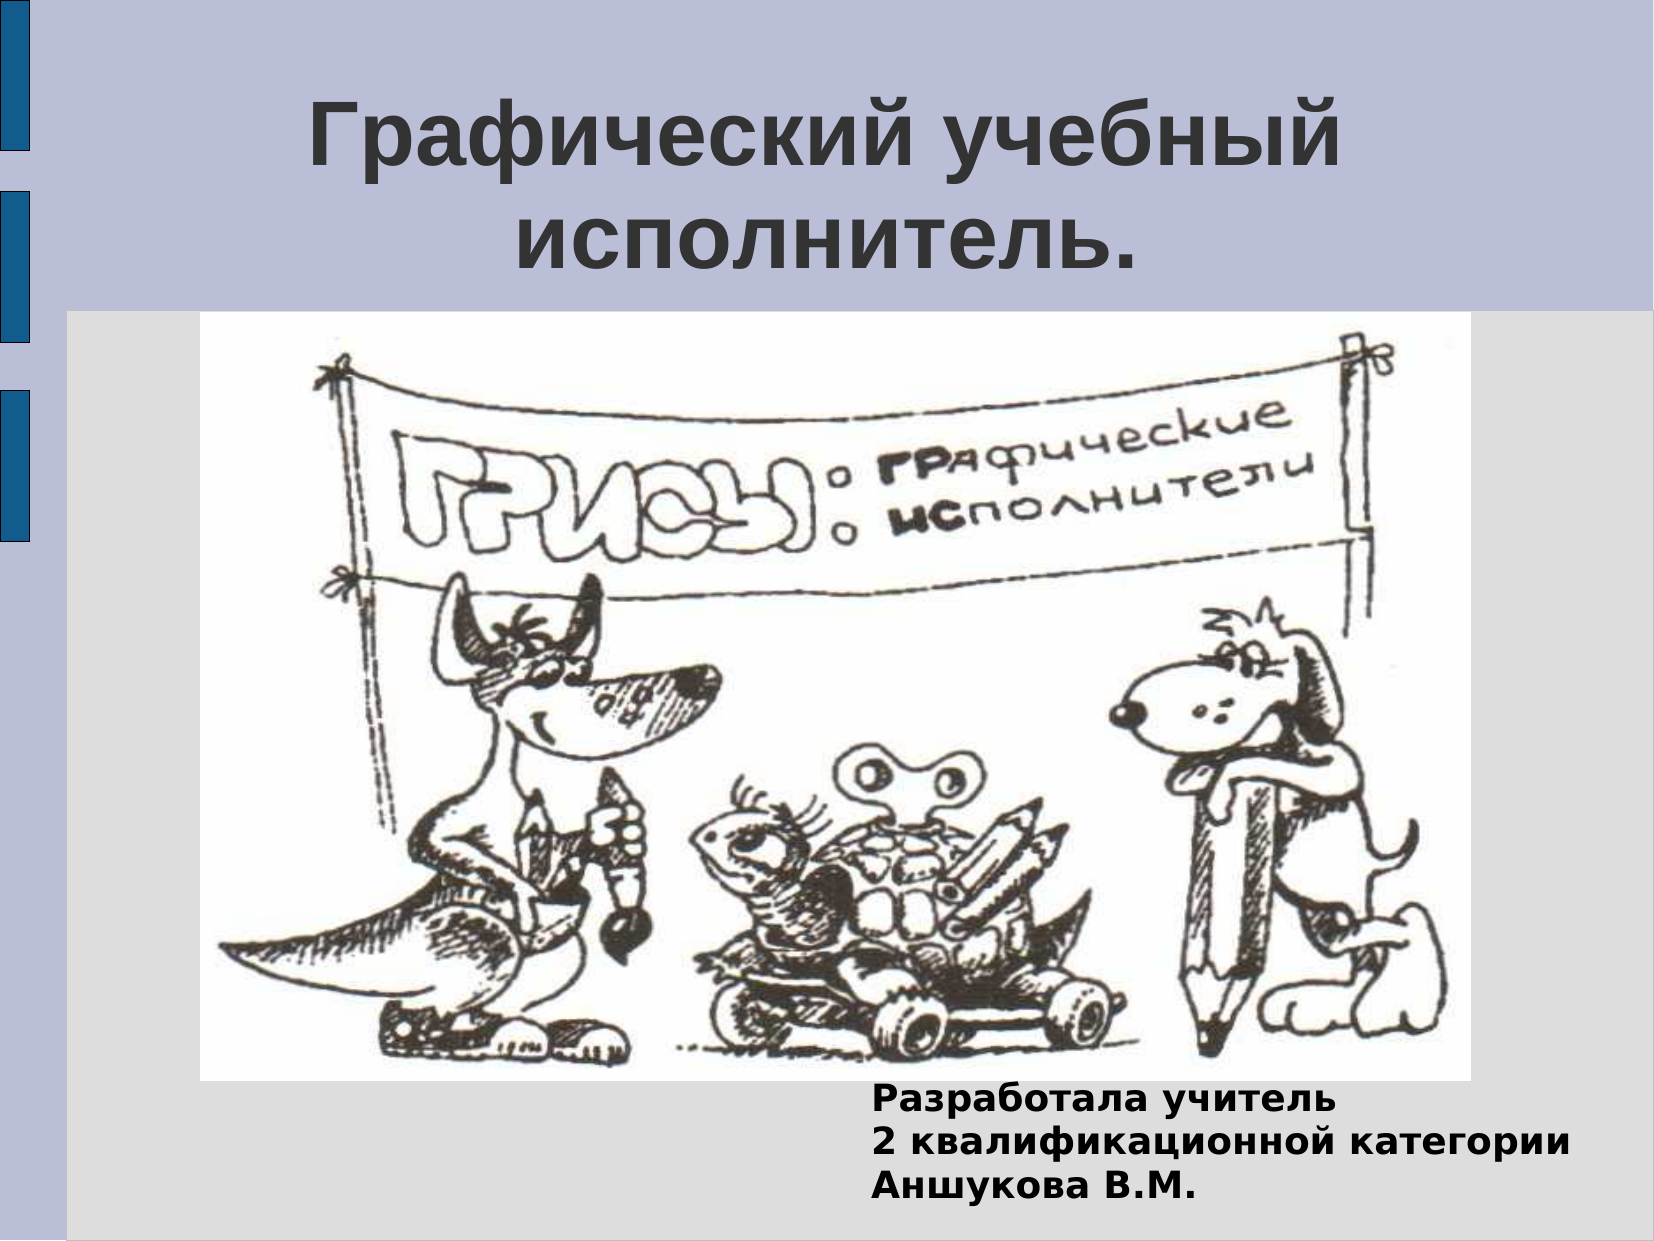

# Графический учебный исполнитель.
Разработала учитель
2 квалификационной категории
Аншукова В.М.